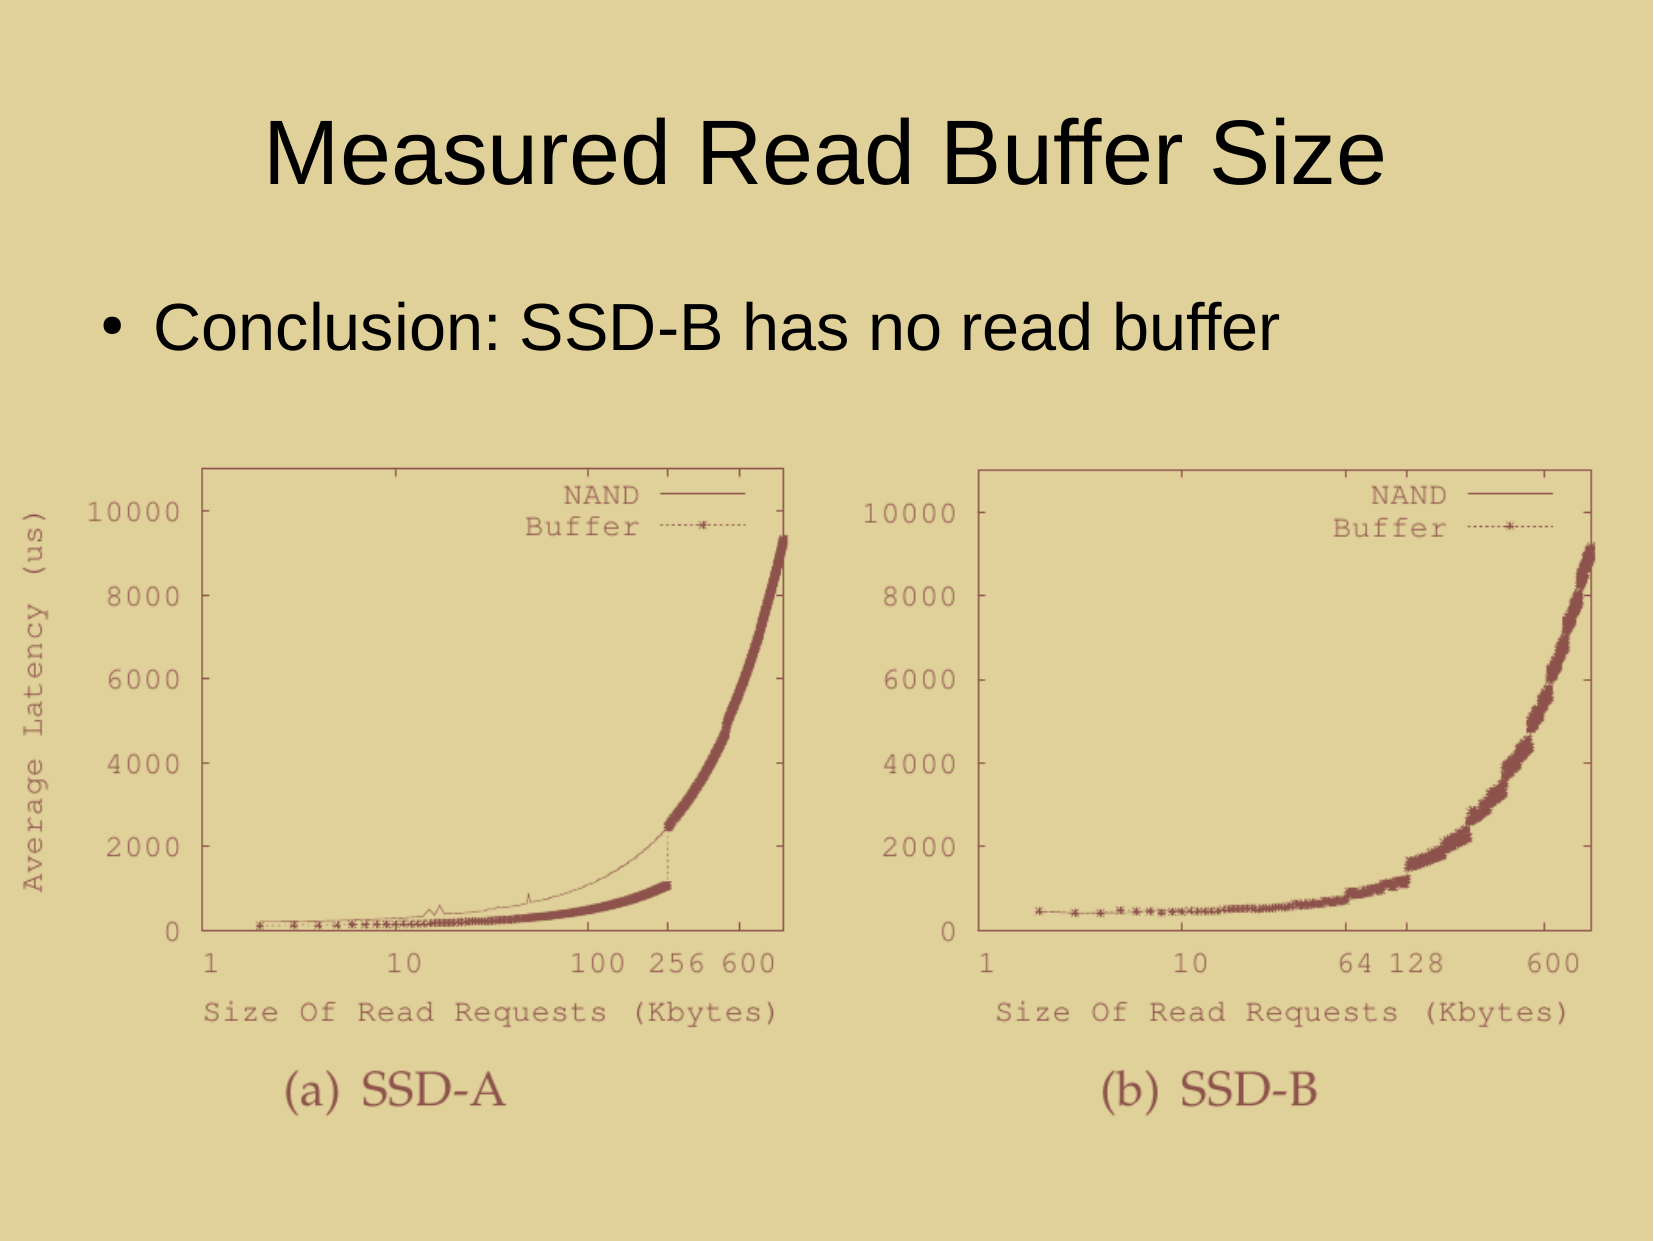

# Measured Read Buffer Size
Conclusion: SSD-B has no read buffer